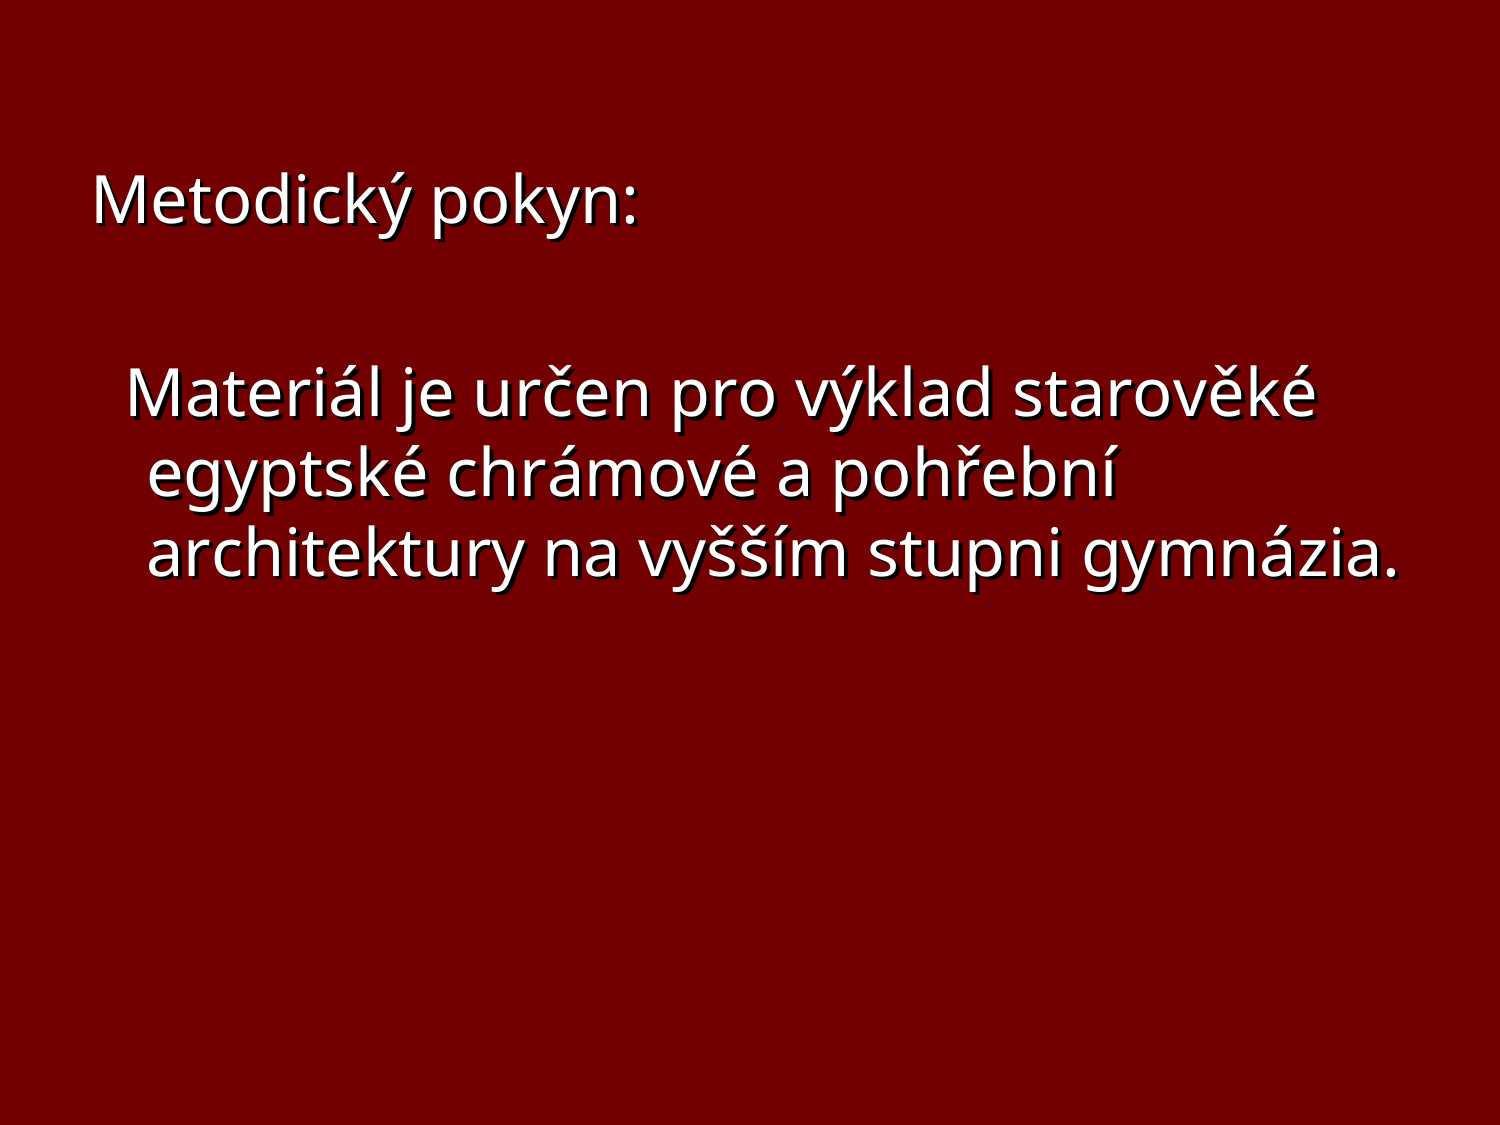

# Metodický pokyn:
 Materiál je určen pro výklad starověké egyptské chrámové a pohřební architektury na vyšším stupni gymnázia.